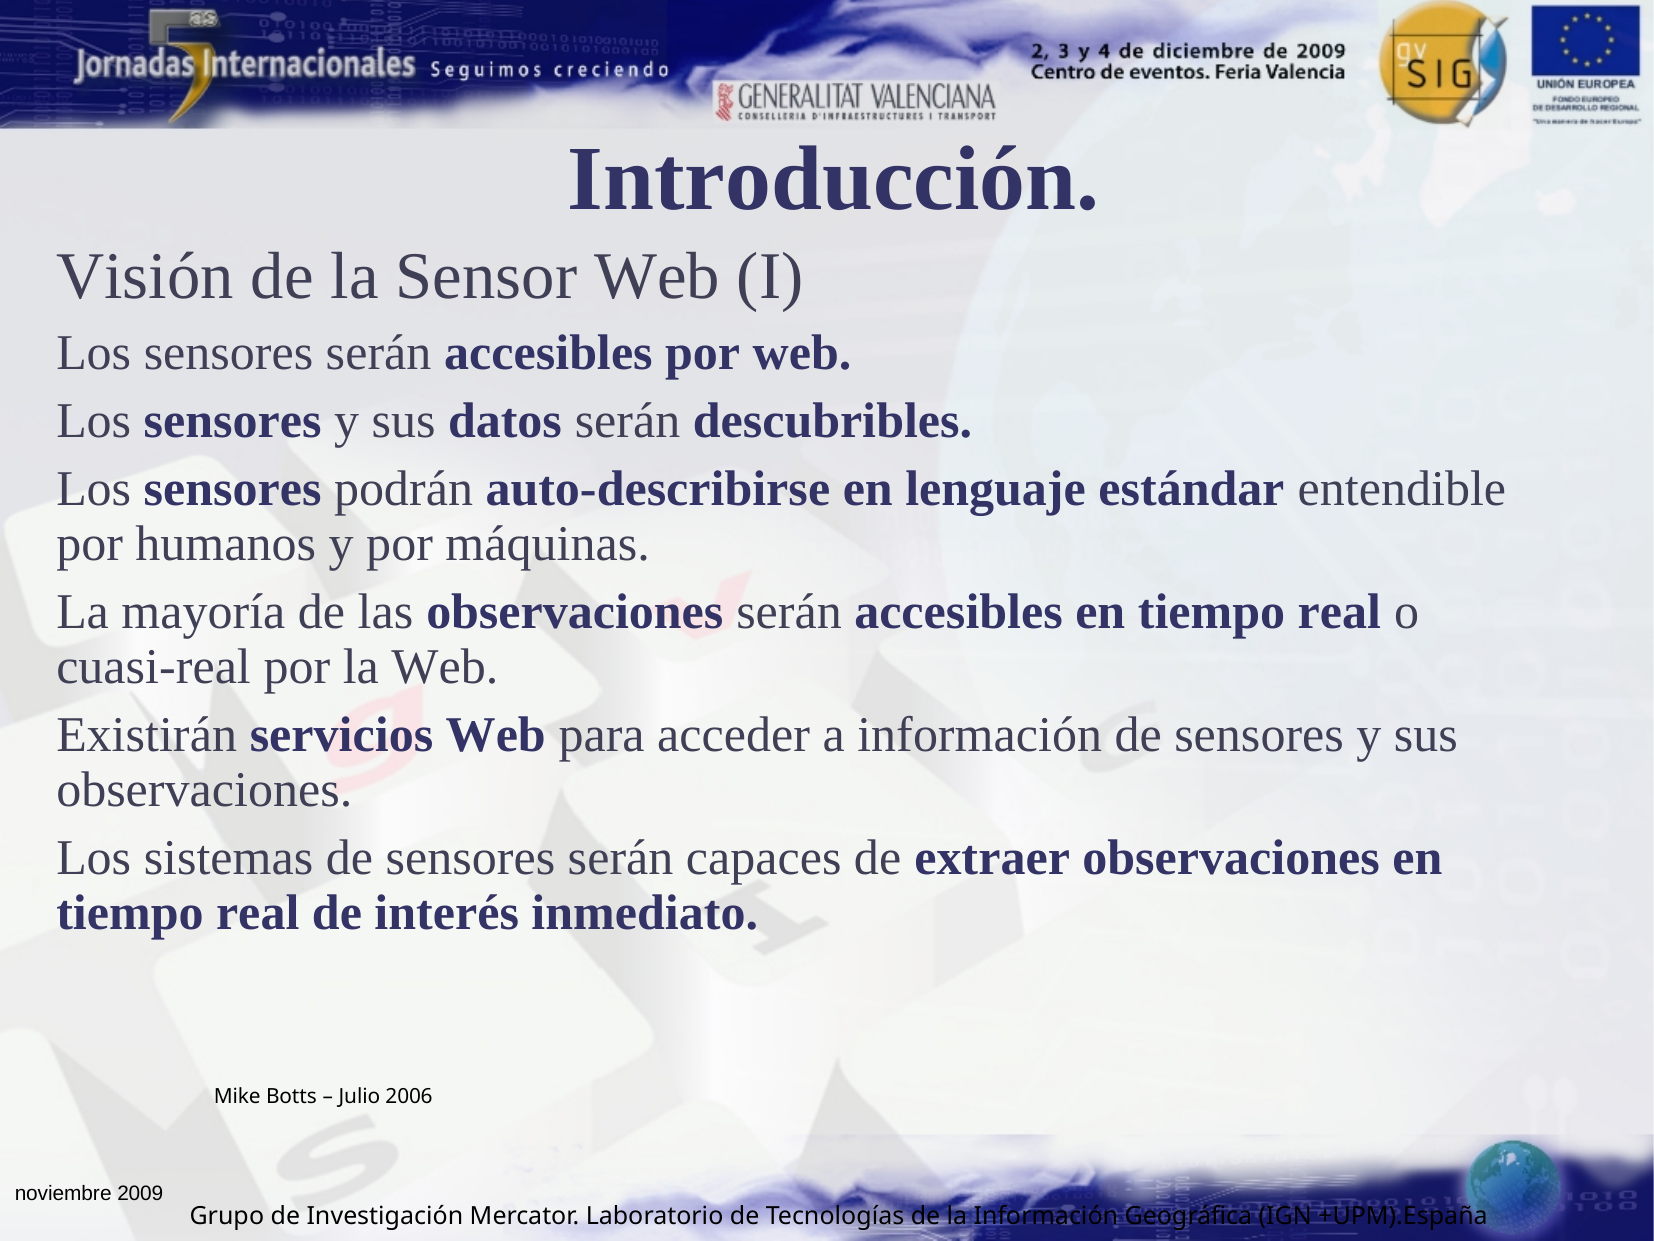

Introducción.
# Visión de la Sensor Web (I)
Los sensores serán accesibles por web.
Los sensores y sus datos serán descubribles.
Los sensores podrán auto-describirse en lenguaje estándar entendible por humanos y por máquinas.
La mayoría de las observaciones serán accesibles en tiempo real o cuasi-real por la Web.
Existirán servicios Web para acceder a información de sensores y sus observaciones.
Los sistemas de sensores serán capaces de extraer observaciones en tiempo real de interés inmediato.
Mike Botts – Julio 2006
Grupo de Investigación Mercator. Laboratorio de Tecnologías de la Información Geográfica (IGN +UPM).España
noviembre 2009